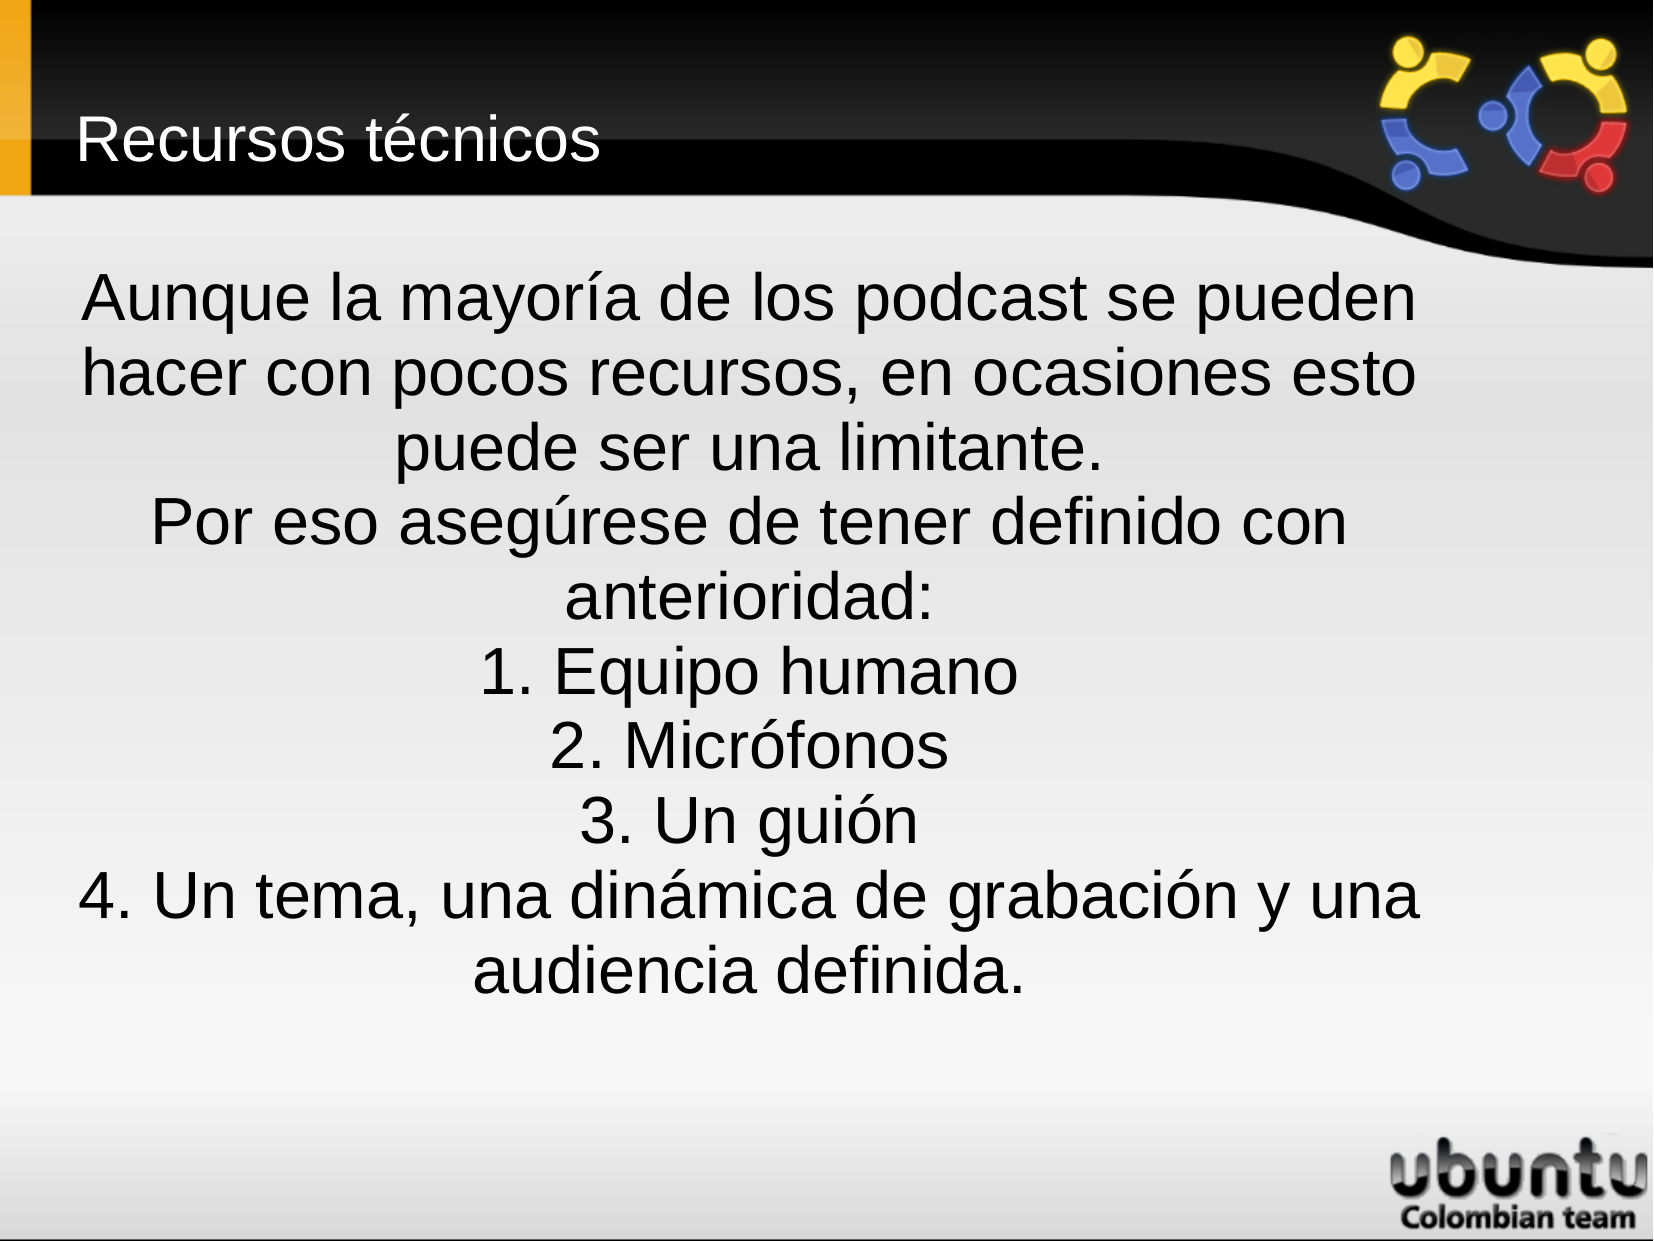

# Recursos técnicos
Aunque la mayoría de los podcast se pueden hacer con pocos recursos, en ocasiones esto puede ser una limitante.
Por eso asegúrese de tener definido con anterioridad:
1. Equipo humano
2. Micrófonos
3. Un guión
4. Un tema, una dinámica de grabación y una audiencia definida.